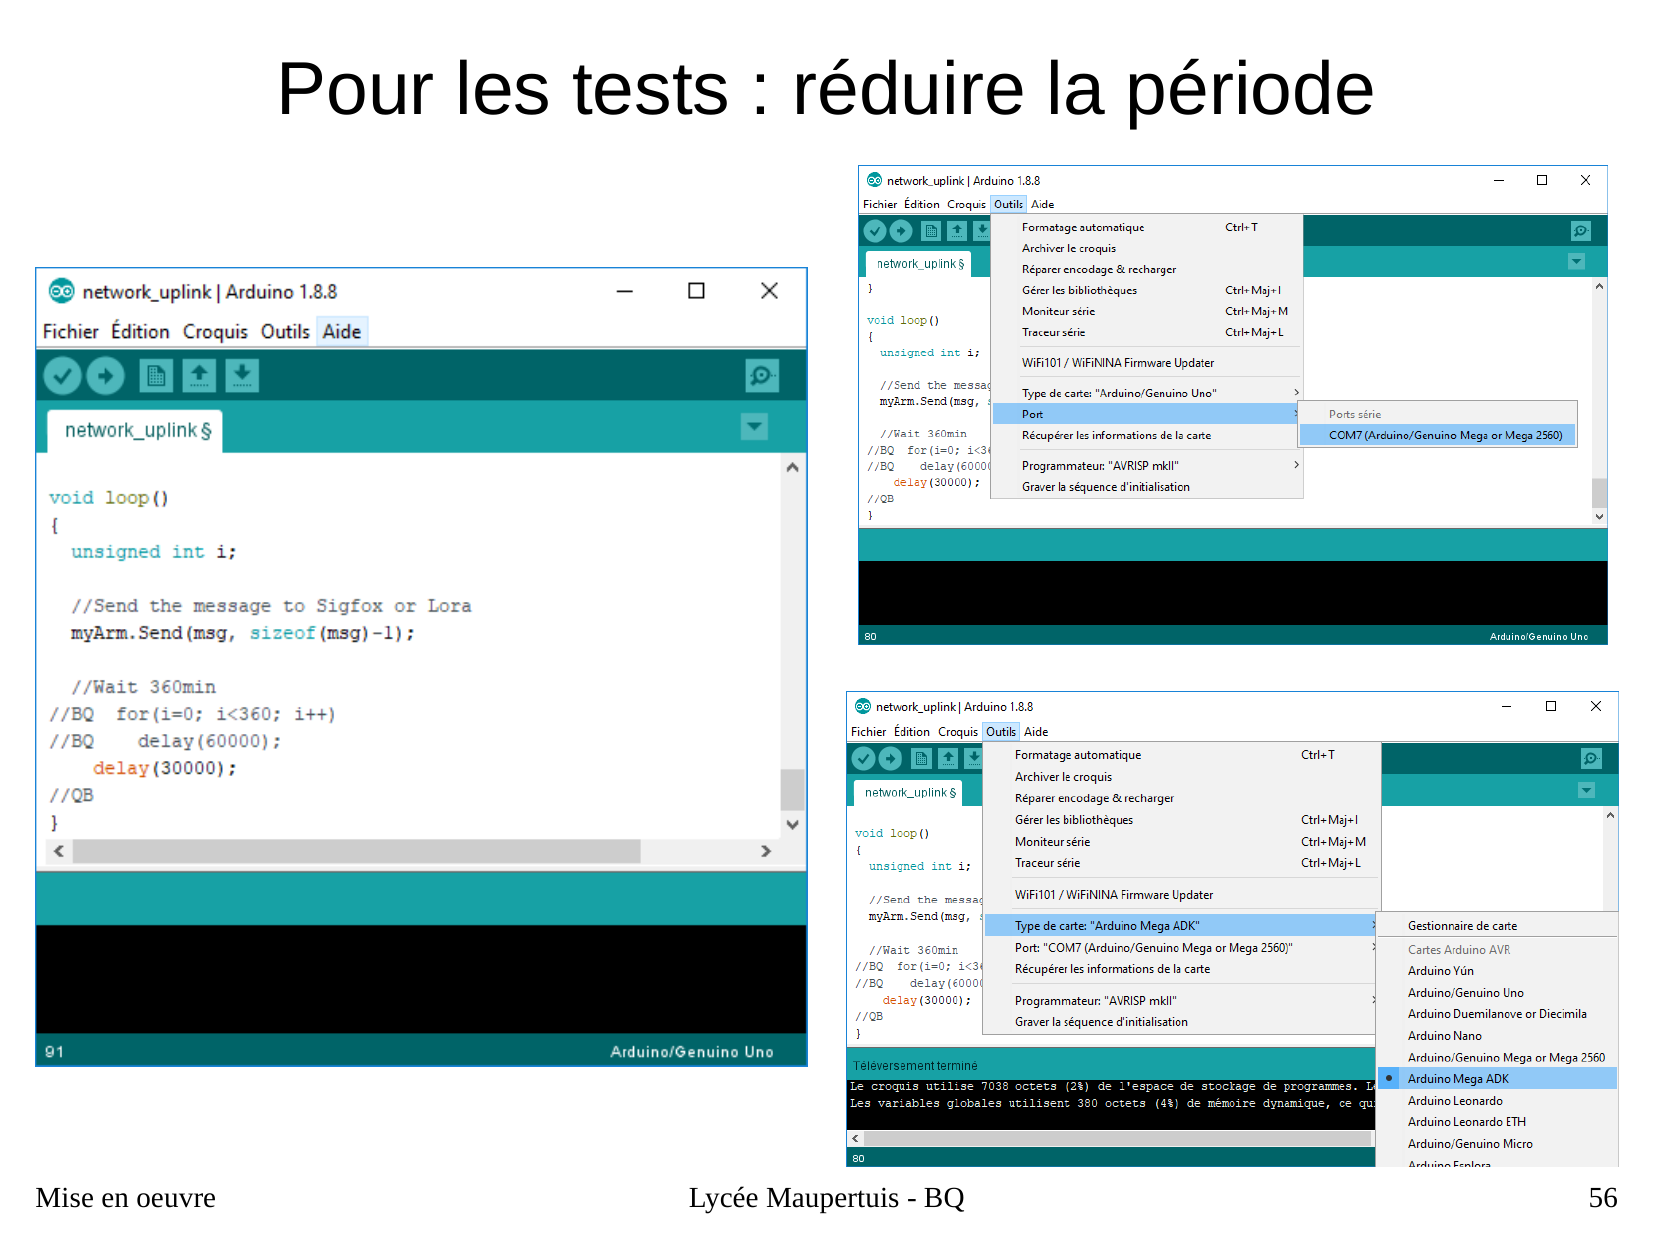

# Pour les tests : réduire la période
Mise en oeuvre
Lycée Maupertuis - BQ
56